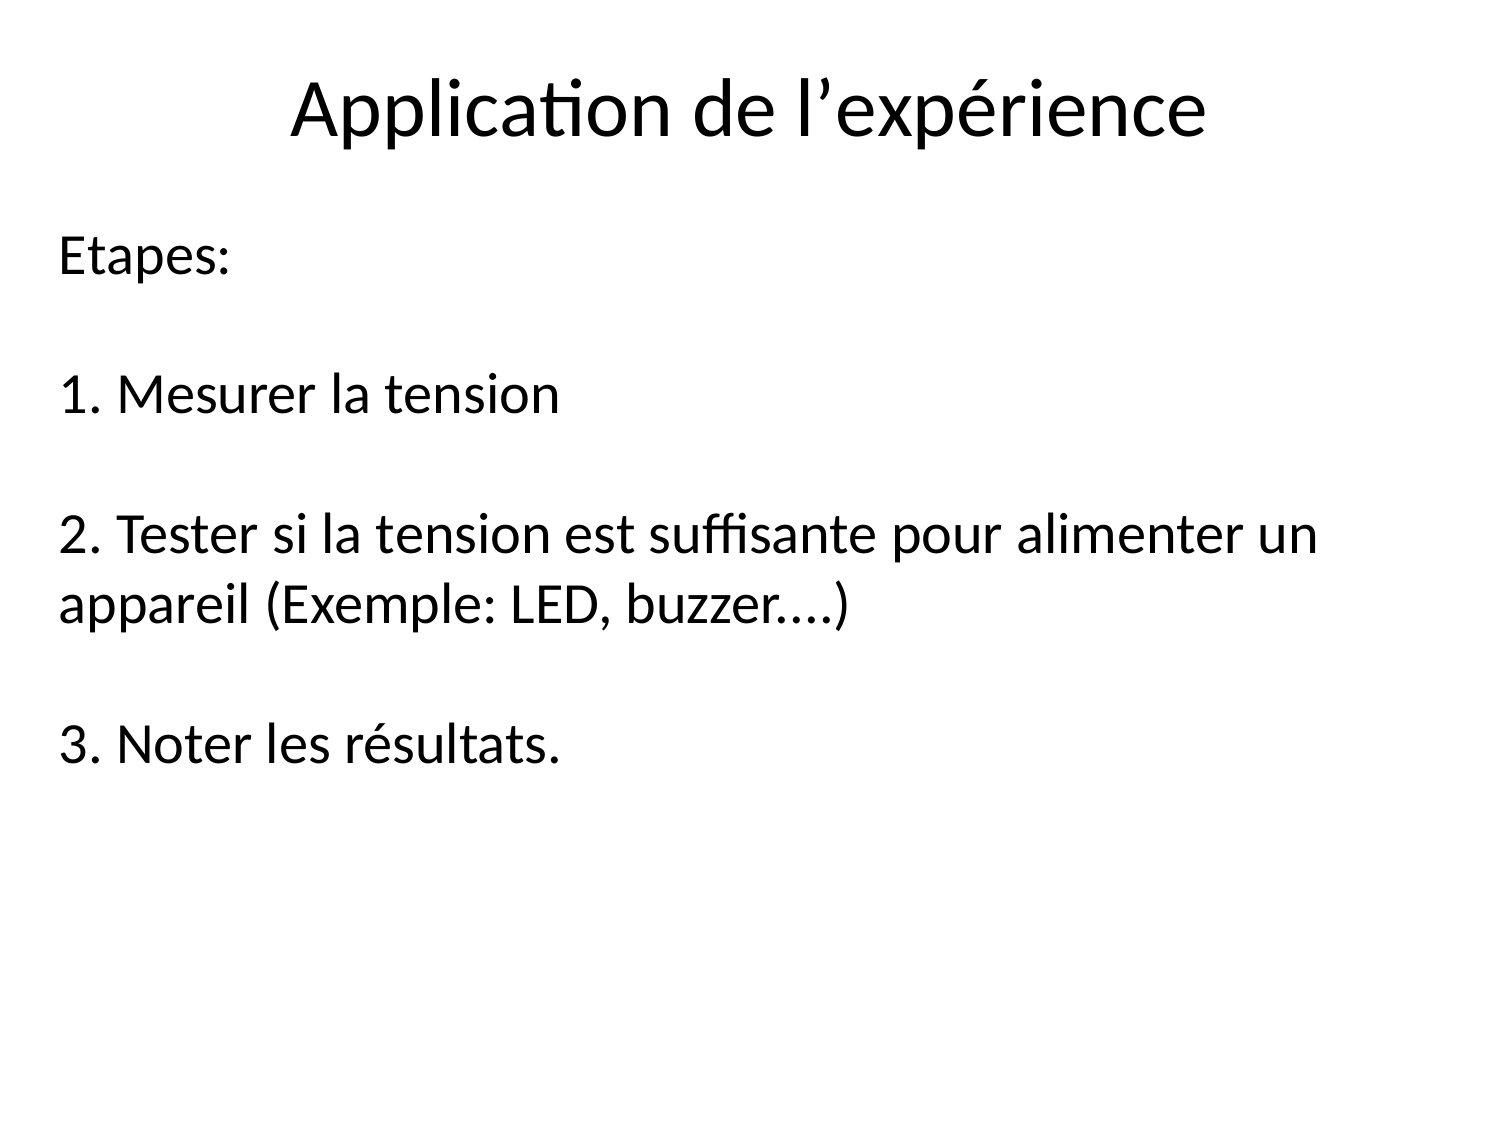

# Application de l’expérience
Etapes:
1. Mesurer la tension
2. Tester si la tension est suffisante pour alimenter un appareil (Exemple: LED, buzzer....)
3. Noter les résultats.